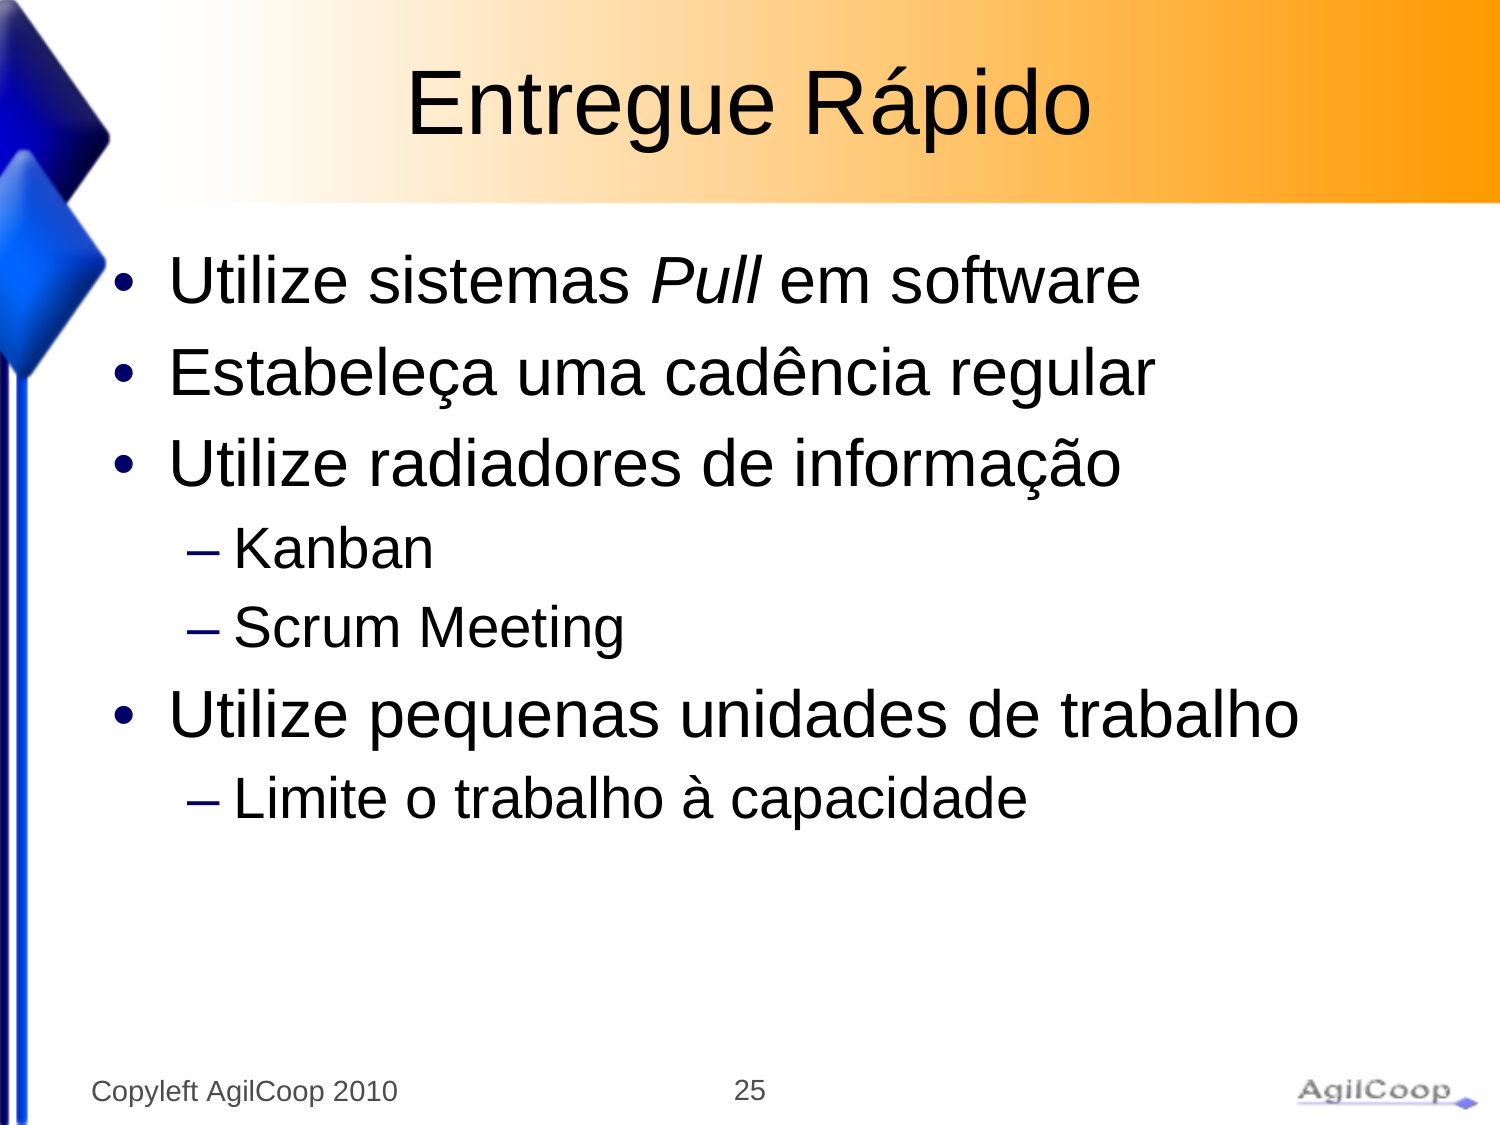

# Entregue Rápido
Utilize sistemas Pull em software
Estabeleça uma cadência regular
Utilize radiadores de informação
Kanban
Scrum Meeting
Utilize pequenas unidades de trabalho
Limite o trabalho à capacidade
Copyleft AgilCoop 2010
25